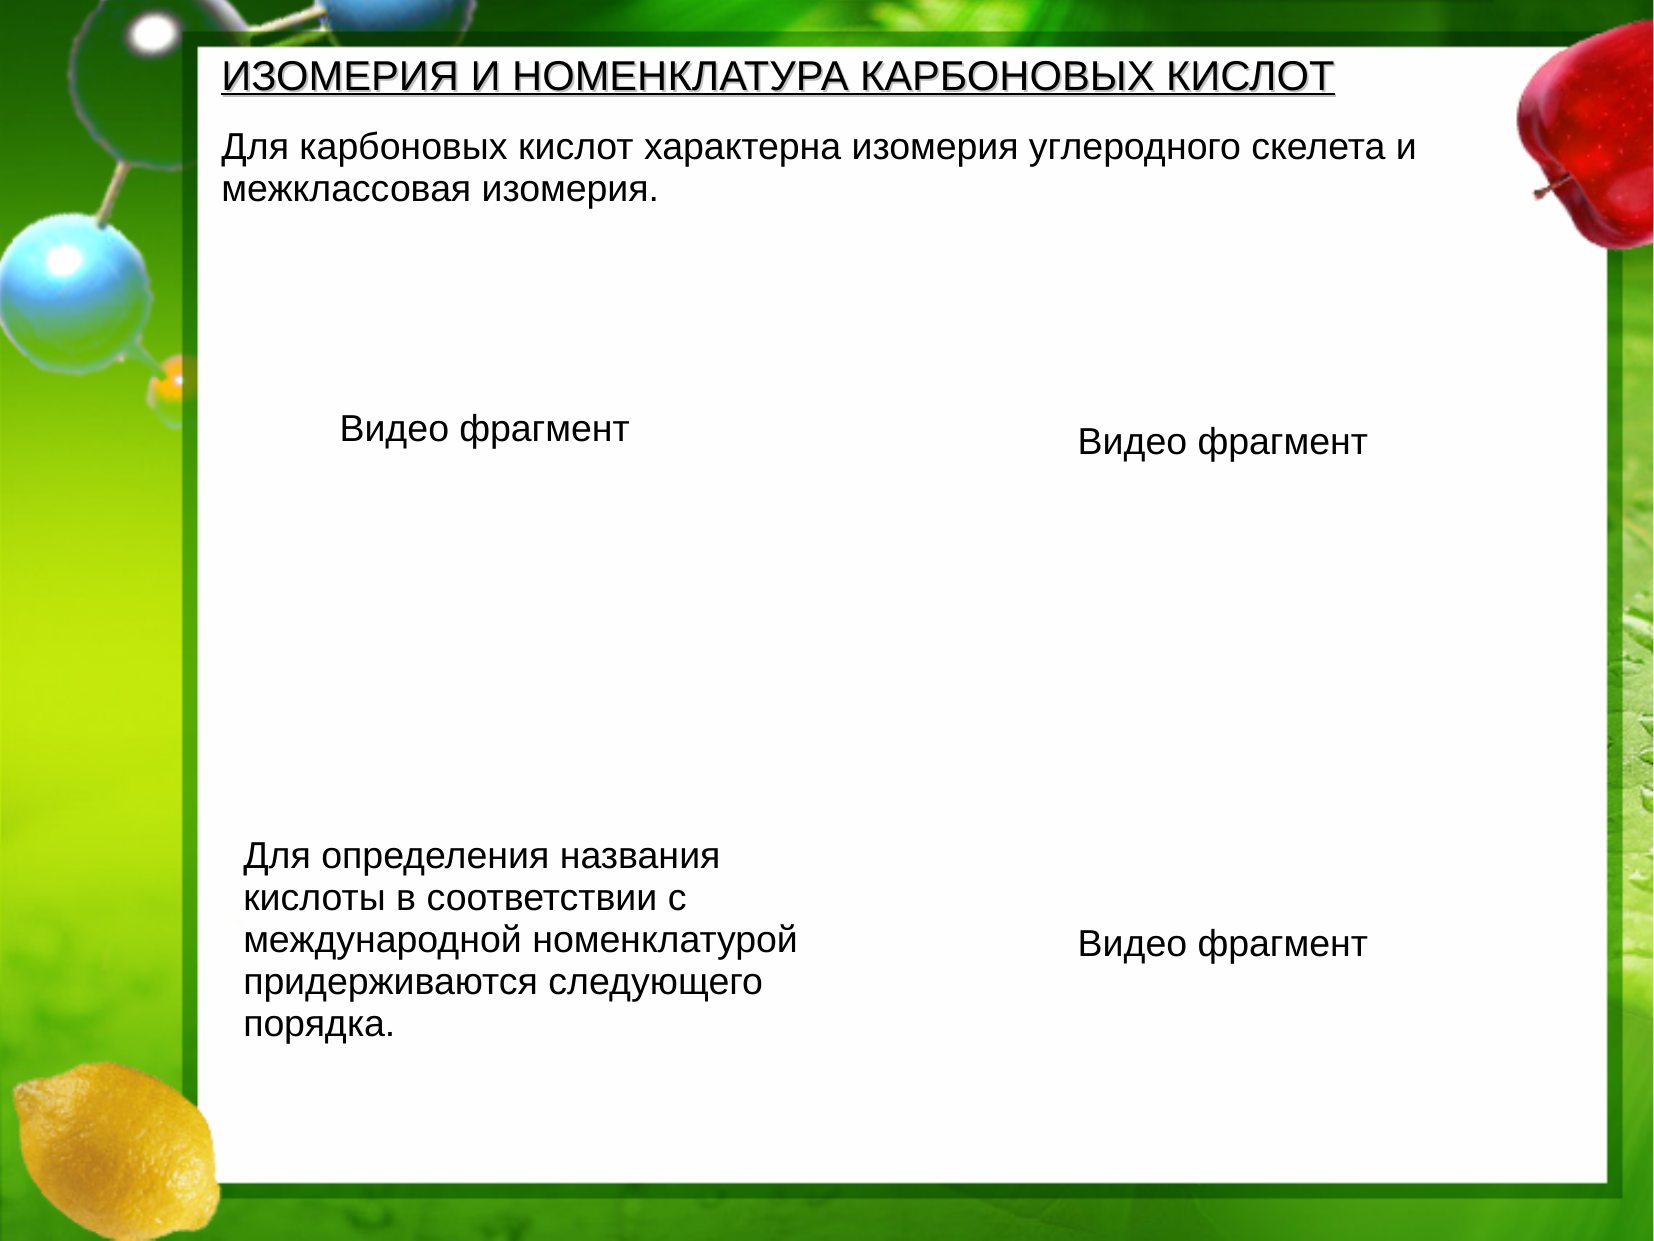

ИЗОМЕРИЯ И НОМЕНКЛАТУРА КАРБОНОВЫХ КИСЛОТ
Для карбоновых кислот характерна изомерия углеродного скелета и межклассовая изомерия.
Видео фрагмент
Видео фрагмент
Для определения названия кислоты в соответствии с международной номенклатурой придерживаются следующего порядка.
Видео фрагмент